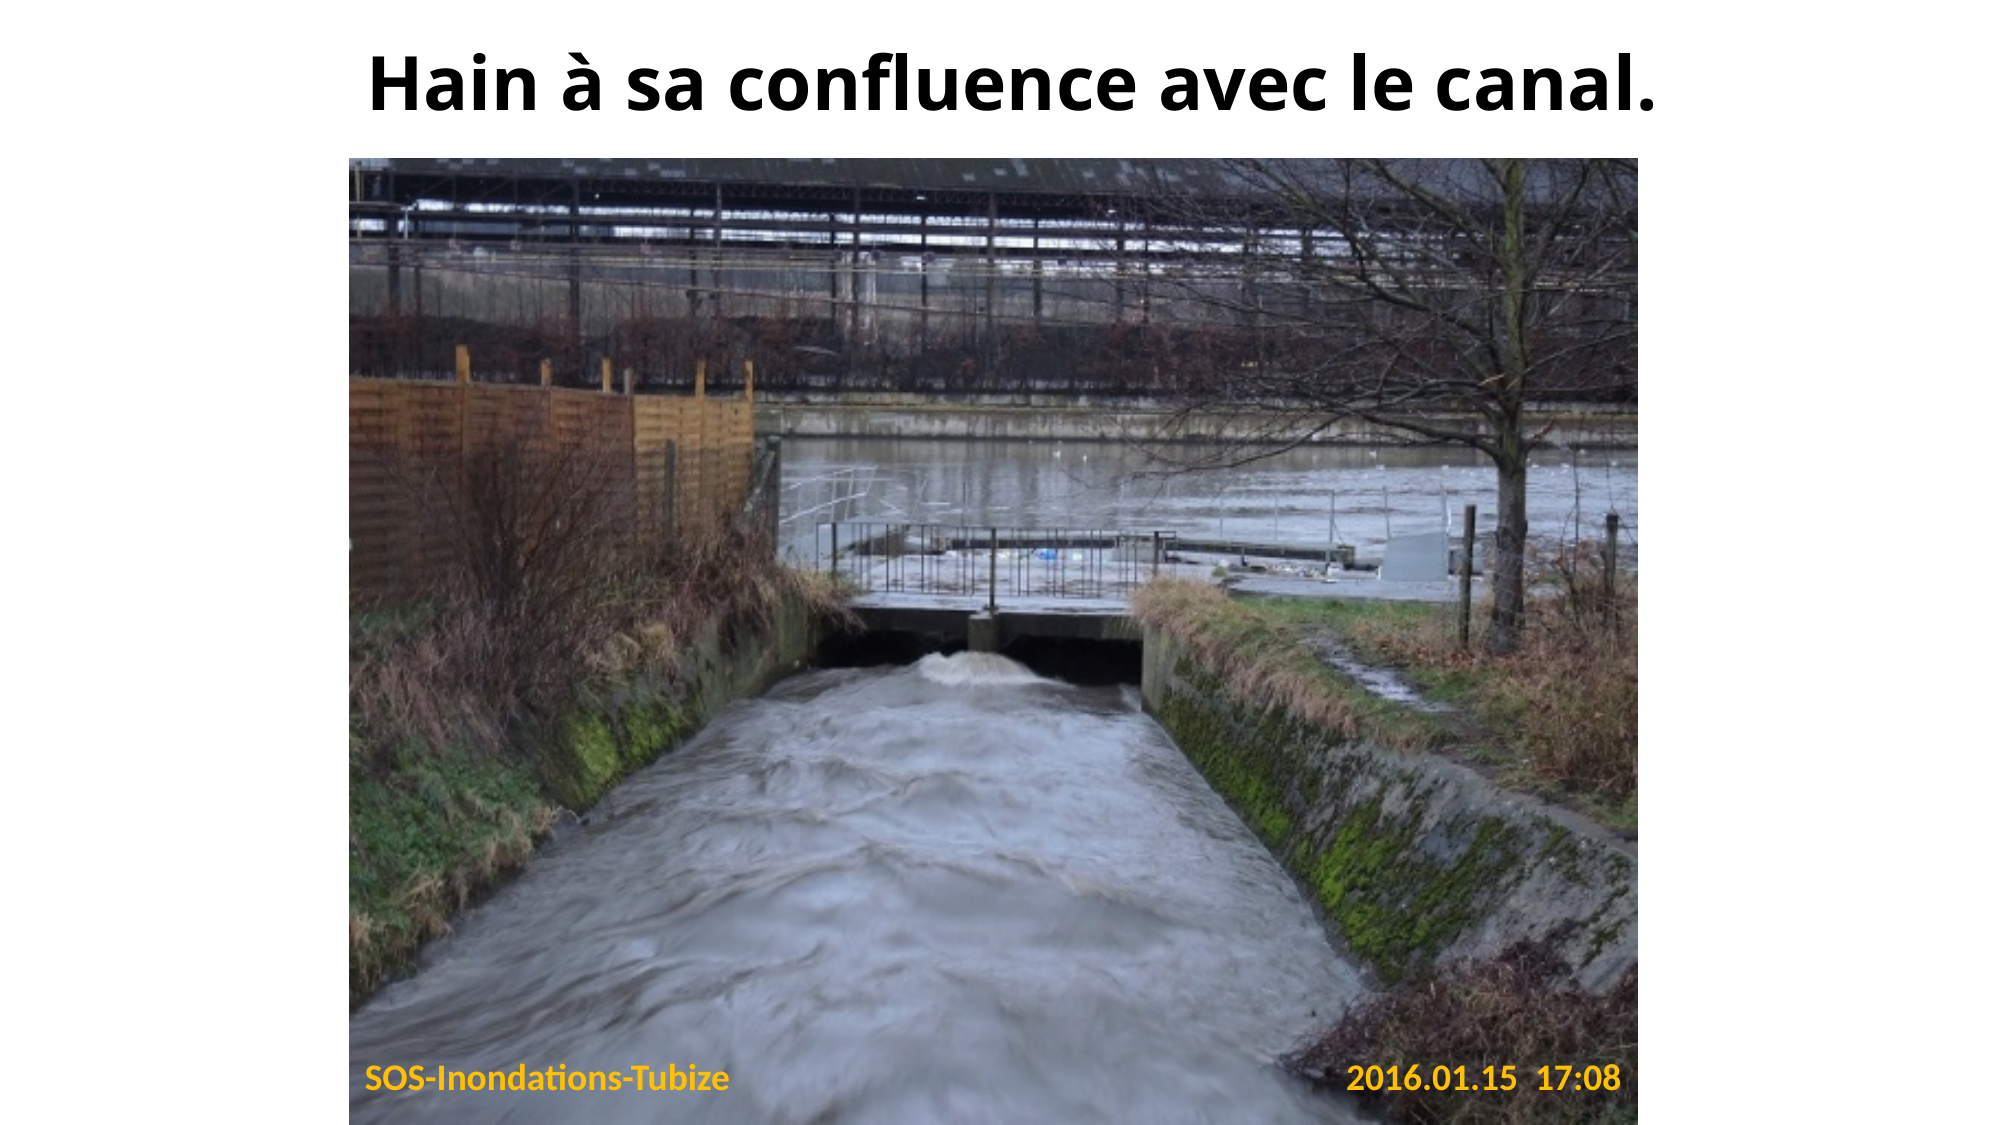

# Hain à sa confluence avec le canal.
SOS-Inondations-Tubize
2016.01.15 17:08